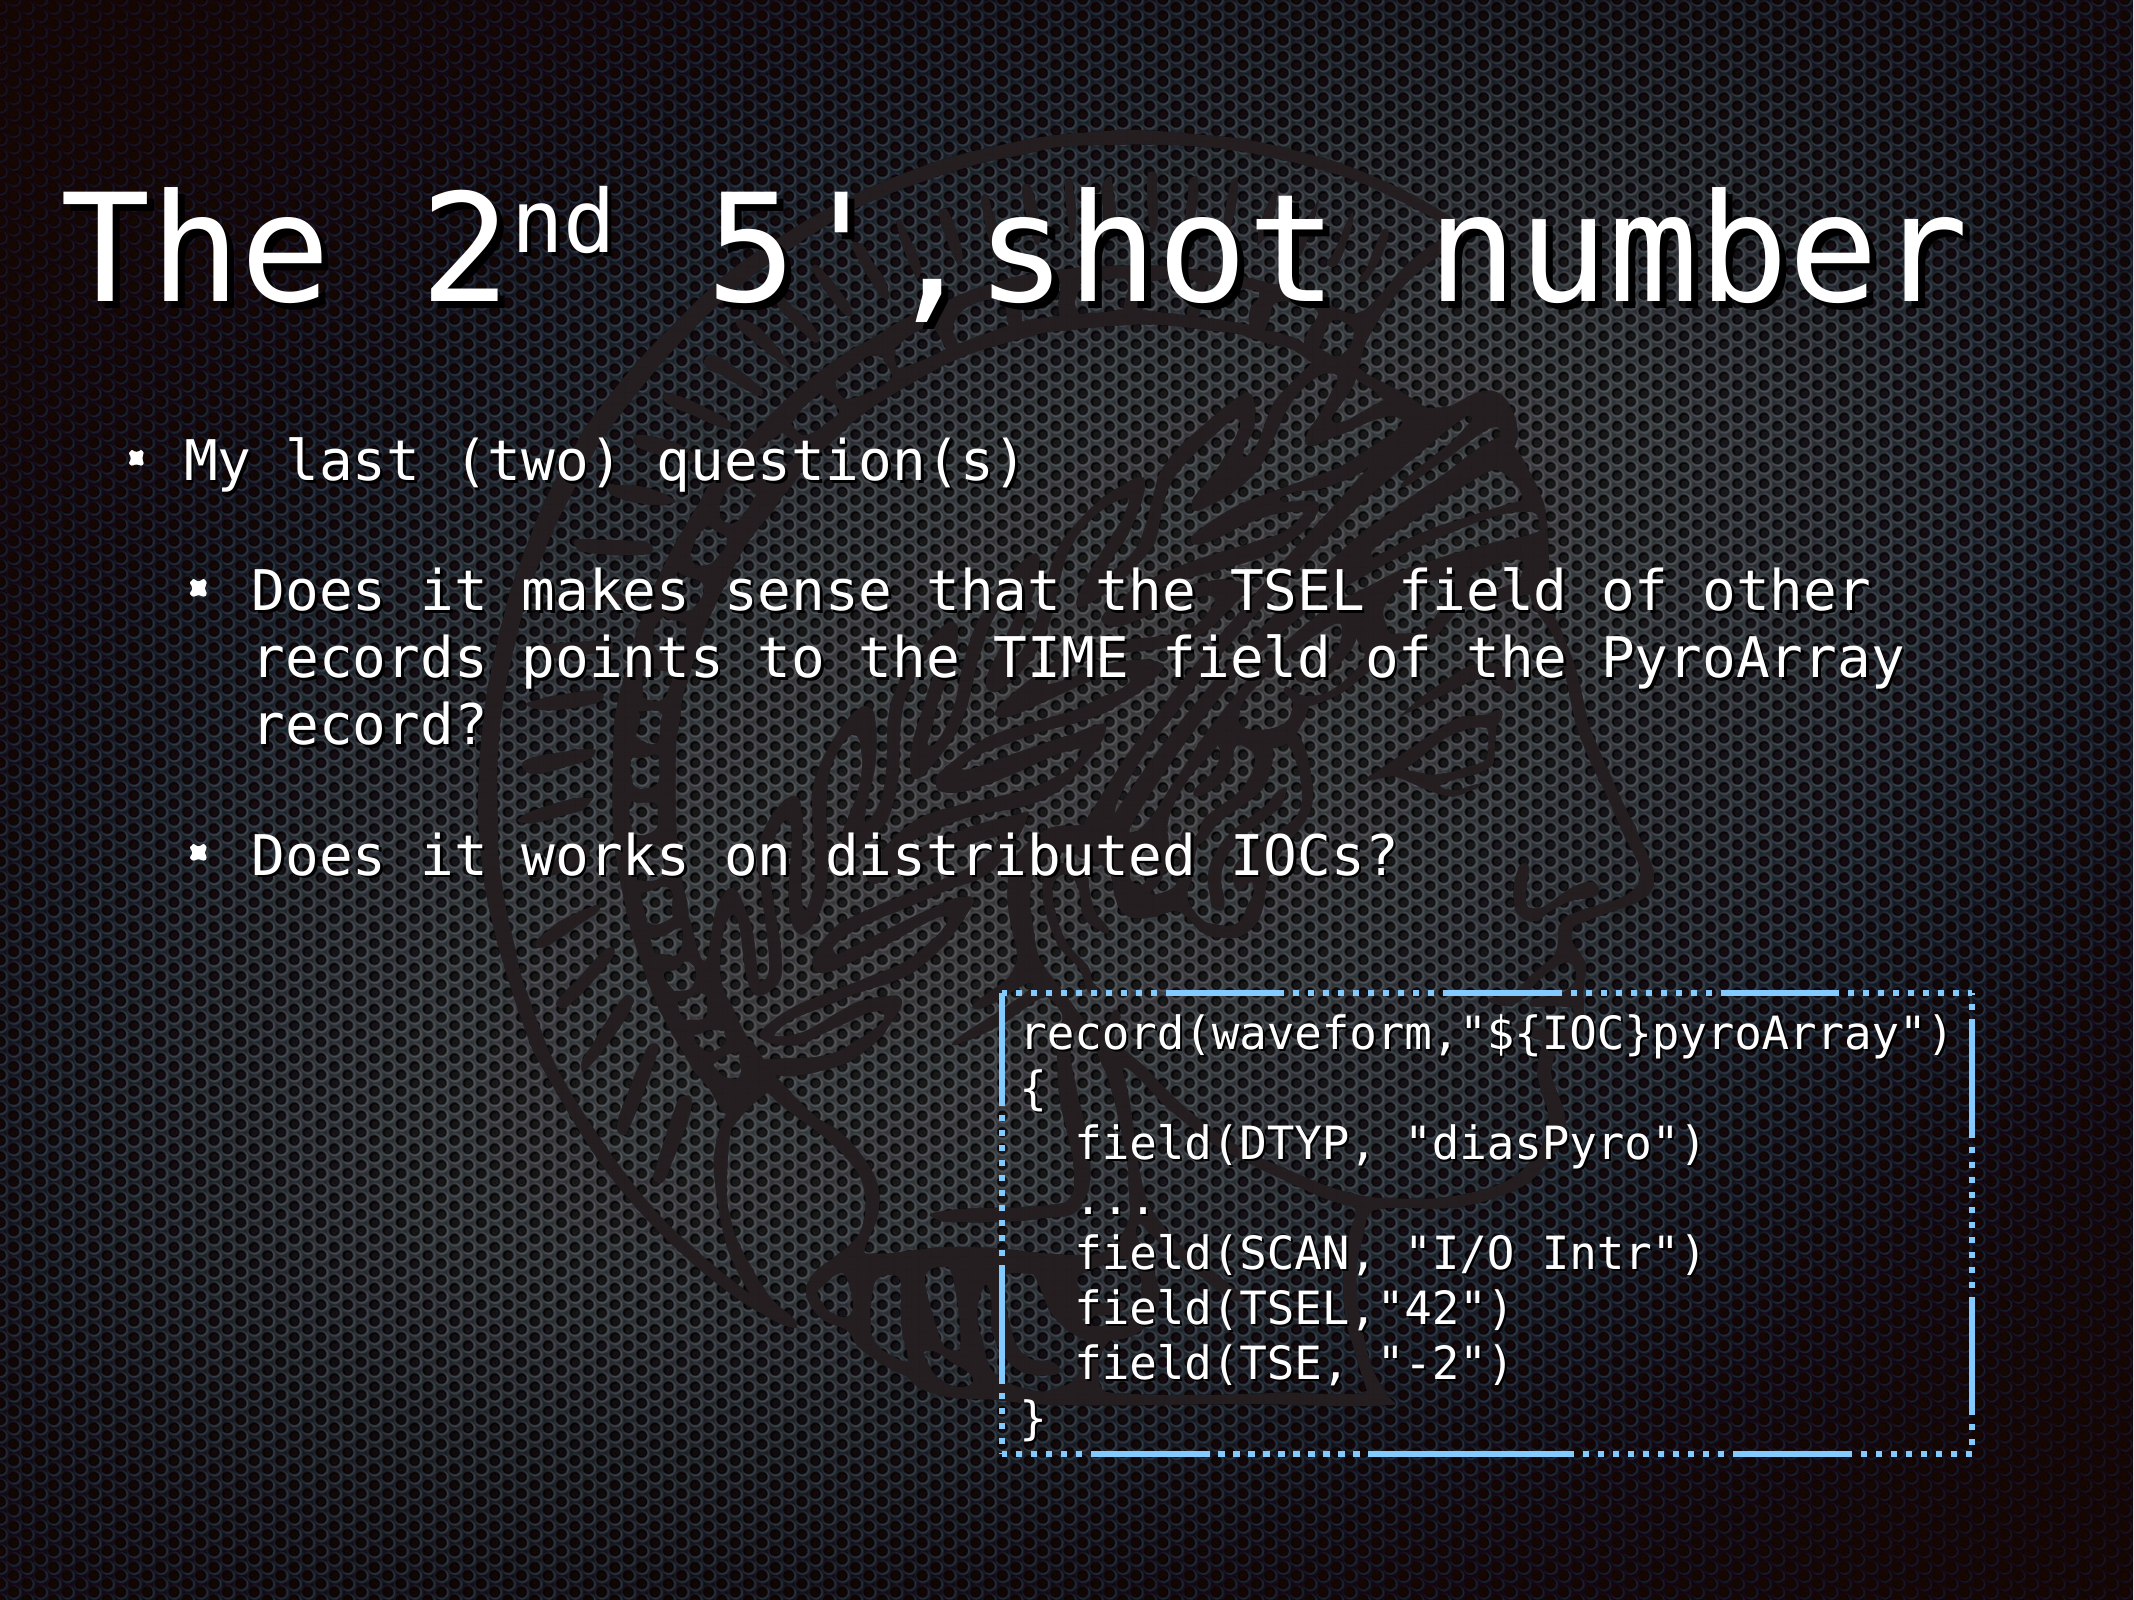

# The 2nd 5',shot number
My last (two) question(s)
Does it makes sense that the TSEL field of other
records points to the TIME field of the PyroArray record?
Does it works on distributed IOCs?
record(waveform,"${IOC}pyroArray")
{
 field(DTYP, "diasPyro")
 ...
 field(SCAN, "I/O Intr")
 field(TSEL,"42")
 field(TSE, "-2")
}